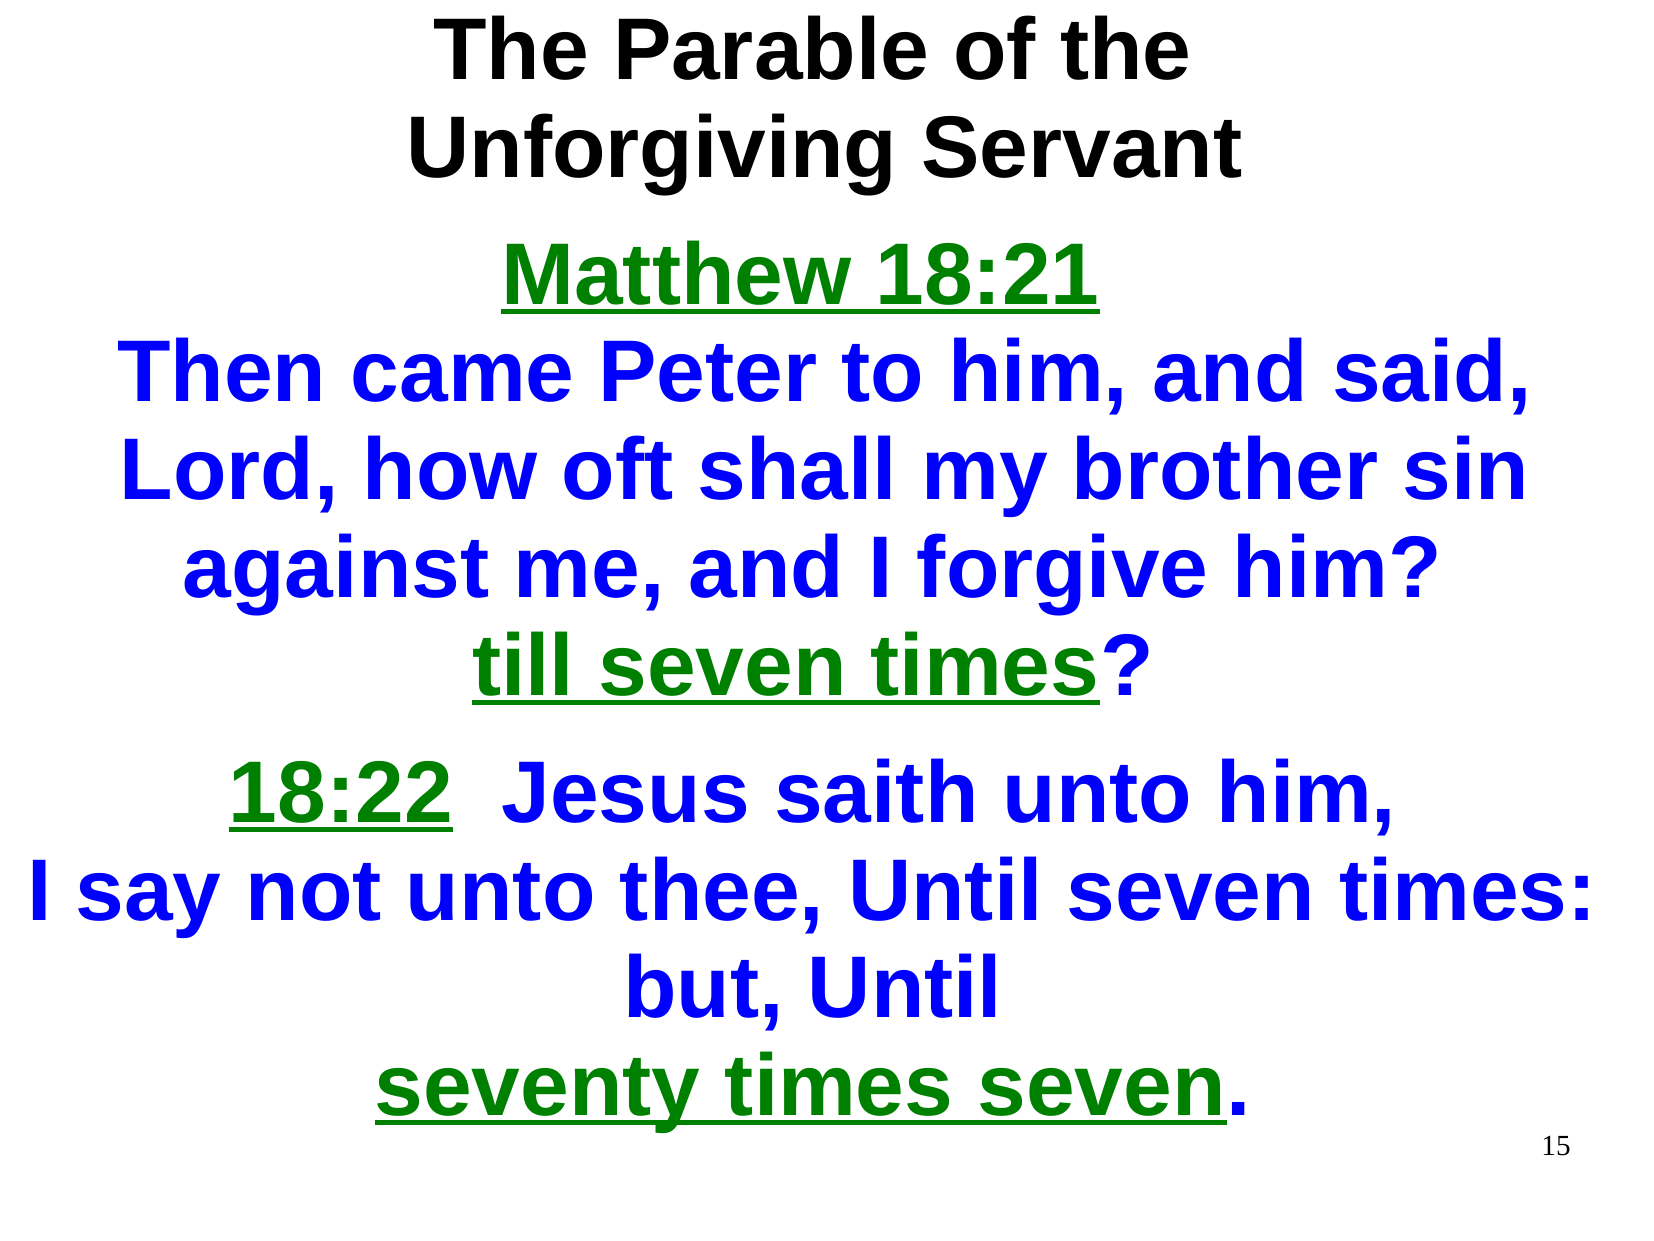

# The Parable of the Unforgiving Servant
Matthew 18:21 
Then came Peter to him, and said, Lord, how oft shall my brother sin against me, and I forgive him?
till seven times?
18:22  Jesus saith unto him,
I say not unto thee, Until seven times:
but, Until
seventy times seven.
15